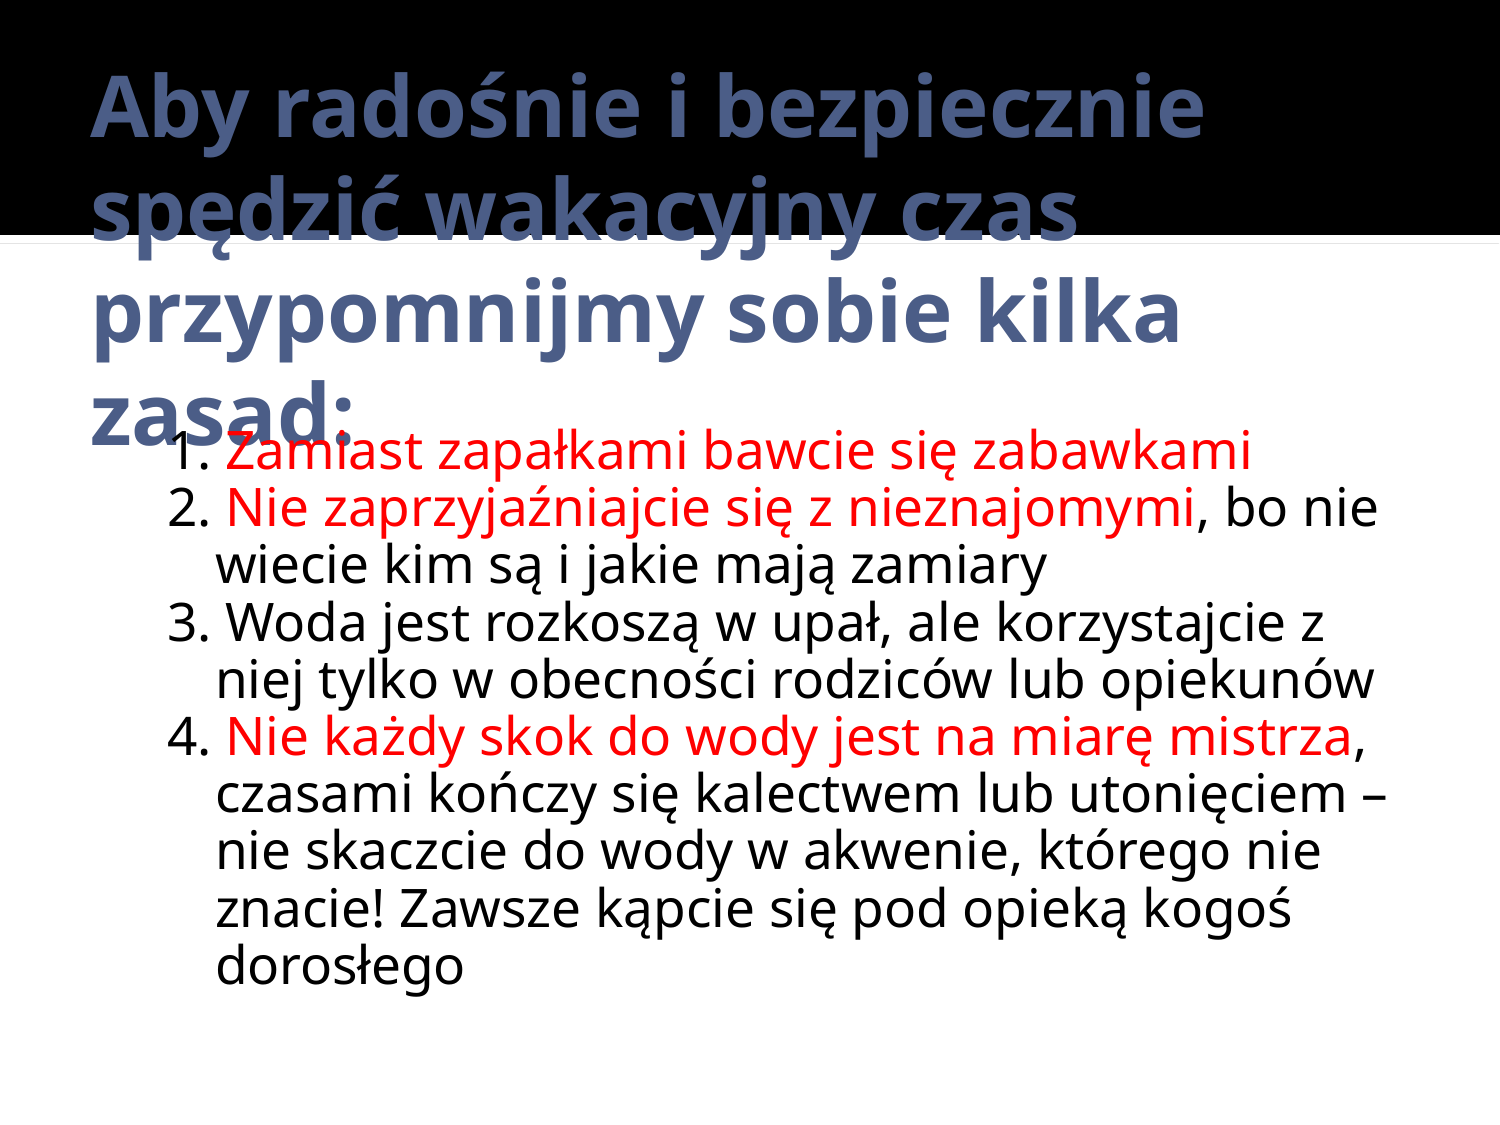

# Aby radośnie i bezpiecznie spędzić wakacyjny czas przypomnijmy sobie kilka zasad:
1. Zamiast zapałkami bawcie się zabawkami
2. Nie zaprzyjaźniajcie się z nieznajomymi, bo nie wiecie kim są i jakie mają zamiary
3. Woda jest rozkoszą w upał, ale korzystajcie z niej tylko w obecności rodziców lub opiekunów
4. Nie każdy skok do wody jest na miarę mistrza, czasami kończy się kalectwem lub utonięciem – nie skaczcie do wody w akwenie, którego nie znacie! Zawsze kąpcie się pod opieką kogoś dorosłego